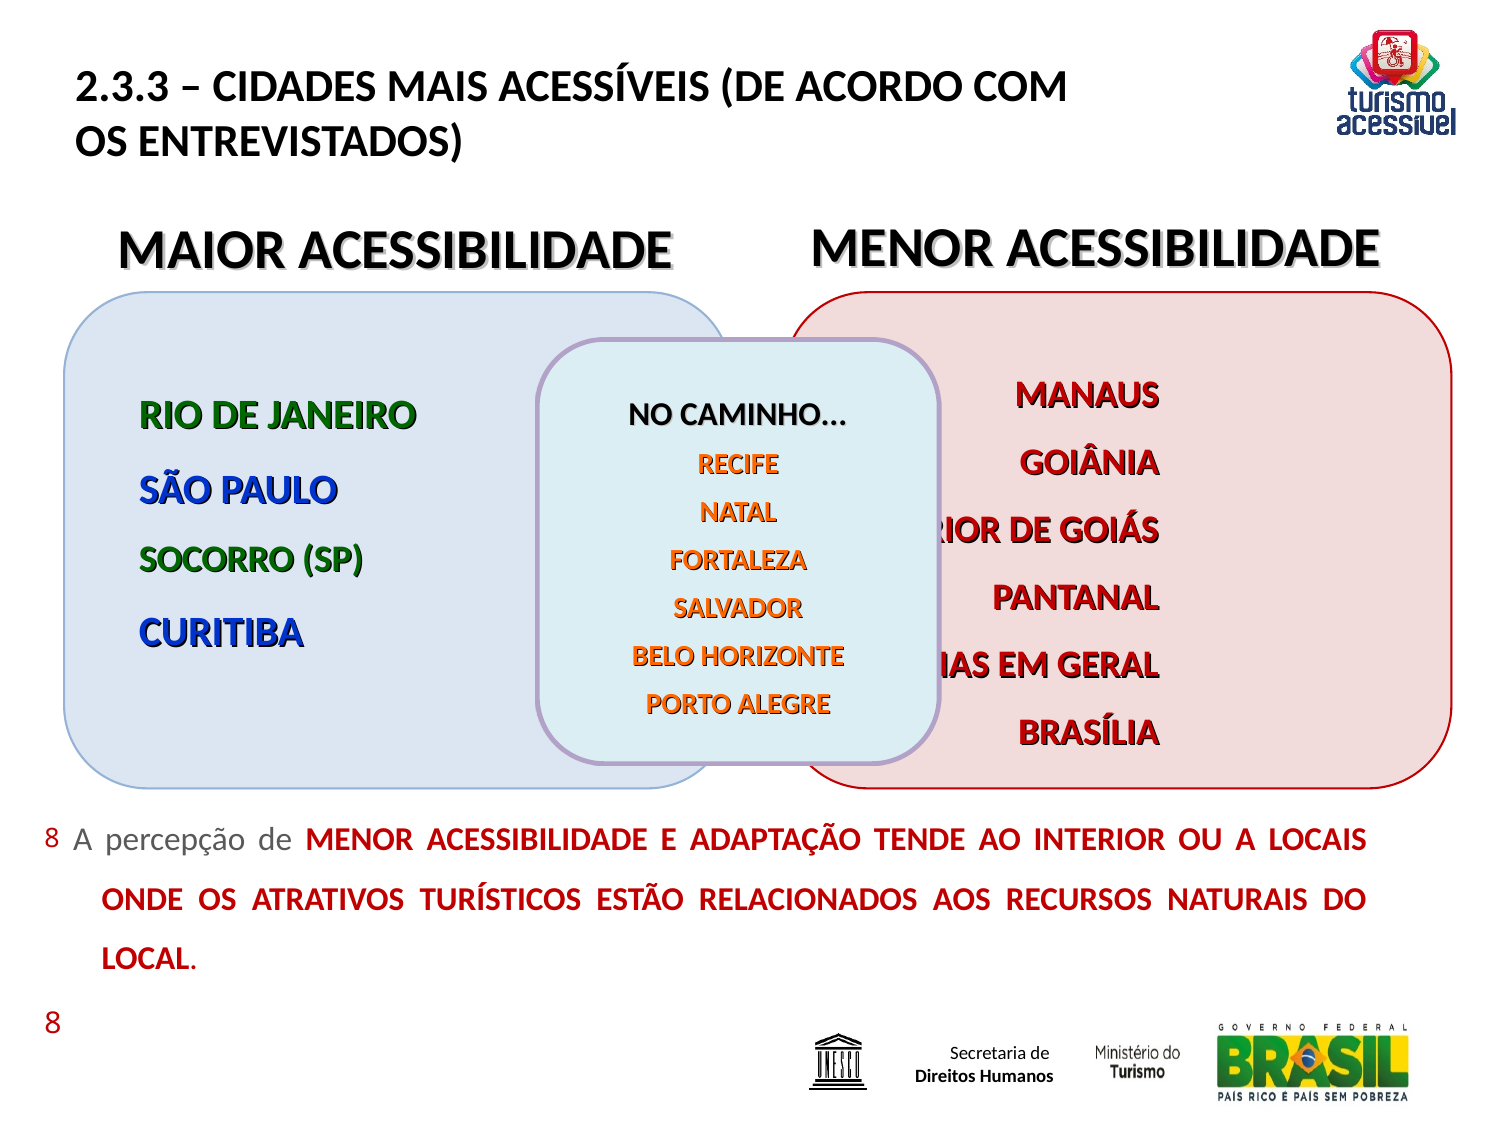

2.3.3 – Cidades mais acessíveis (de acordo com os entrevistados)
Menor acessibilidade
Maior acessibilidade
No caminho...
recife
Natal
Fortaleza
Salvador
Belo Horizonte
Porto alegre
Manaus
Goiânia
Interior de goiás
Pantanal
Praias em geral
Brasília
Rio de janeiro
São Paulo
Socorro (SP)
Curitiba
A percepção de menor acessibilidade e adaptação tende ao interior ou a locais onde os atrativos turísticos estão relacionados aos recursos naturais do local.